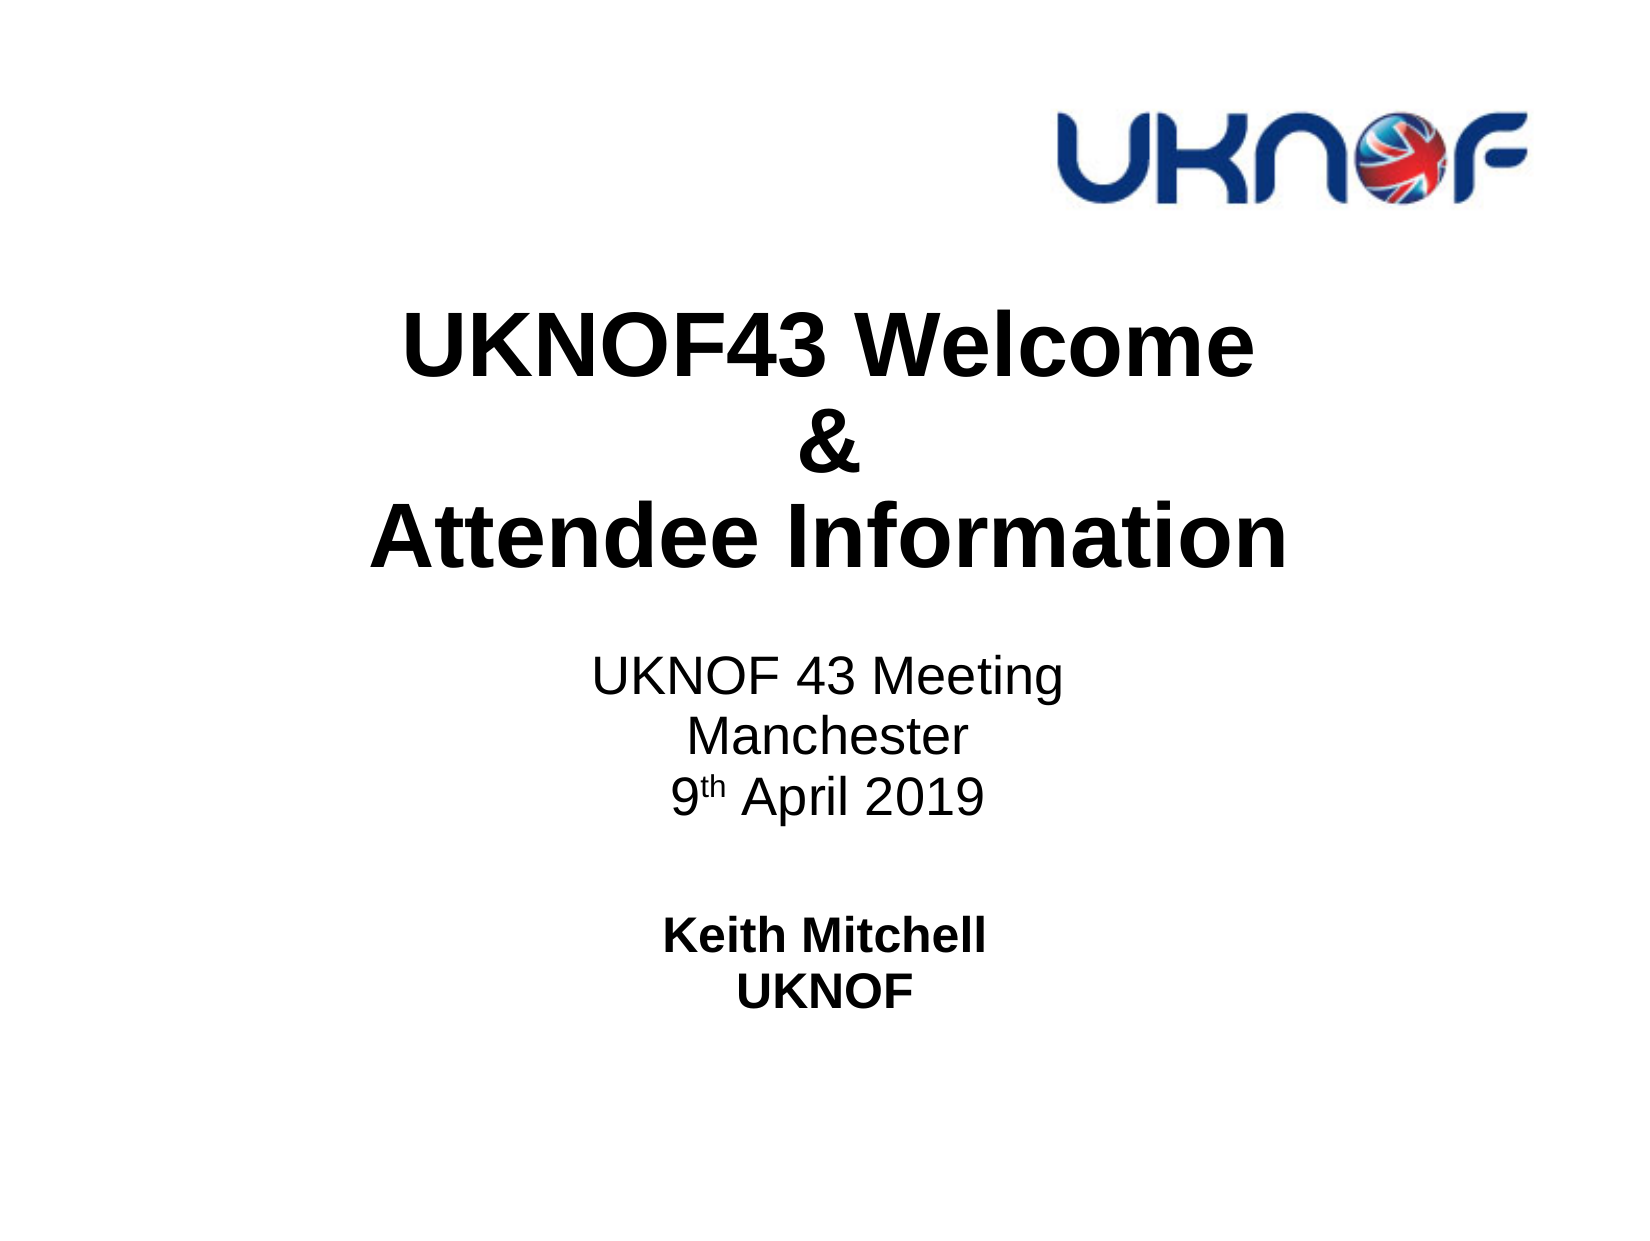

UKNOF43 Welcome
&
Attendee Information
UKNOF 43 Meeting
Manchester
9th April 2019
Keith Mitchell
UKNOF